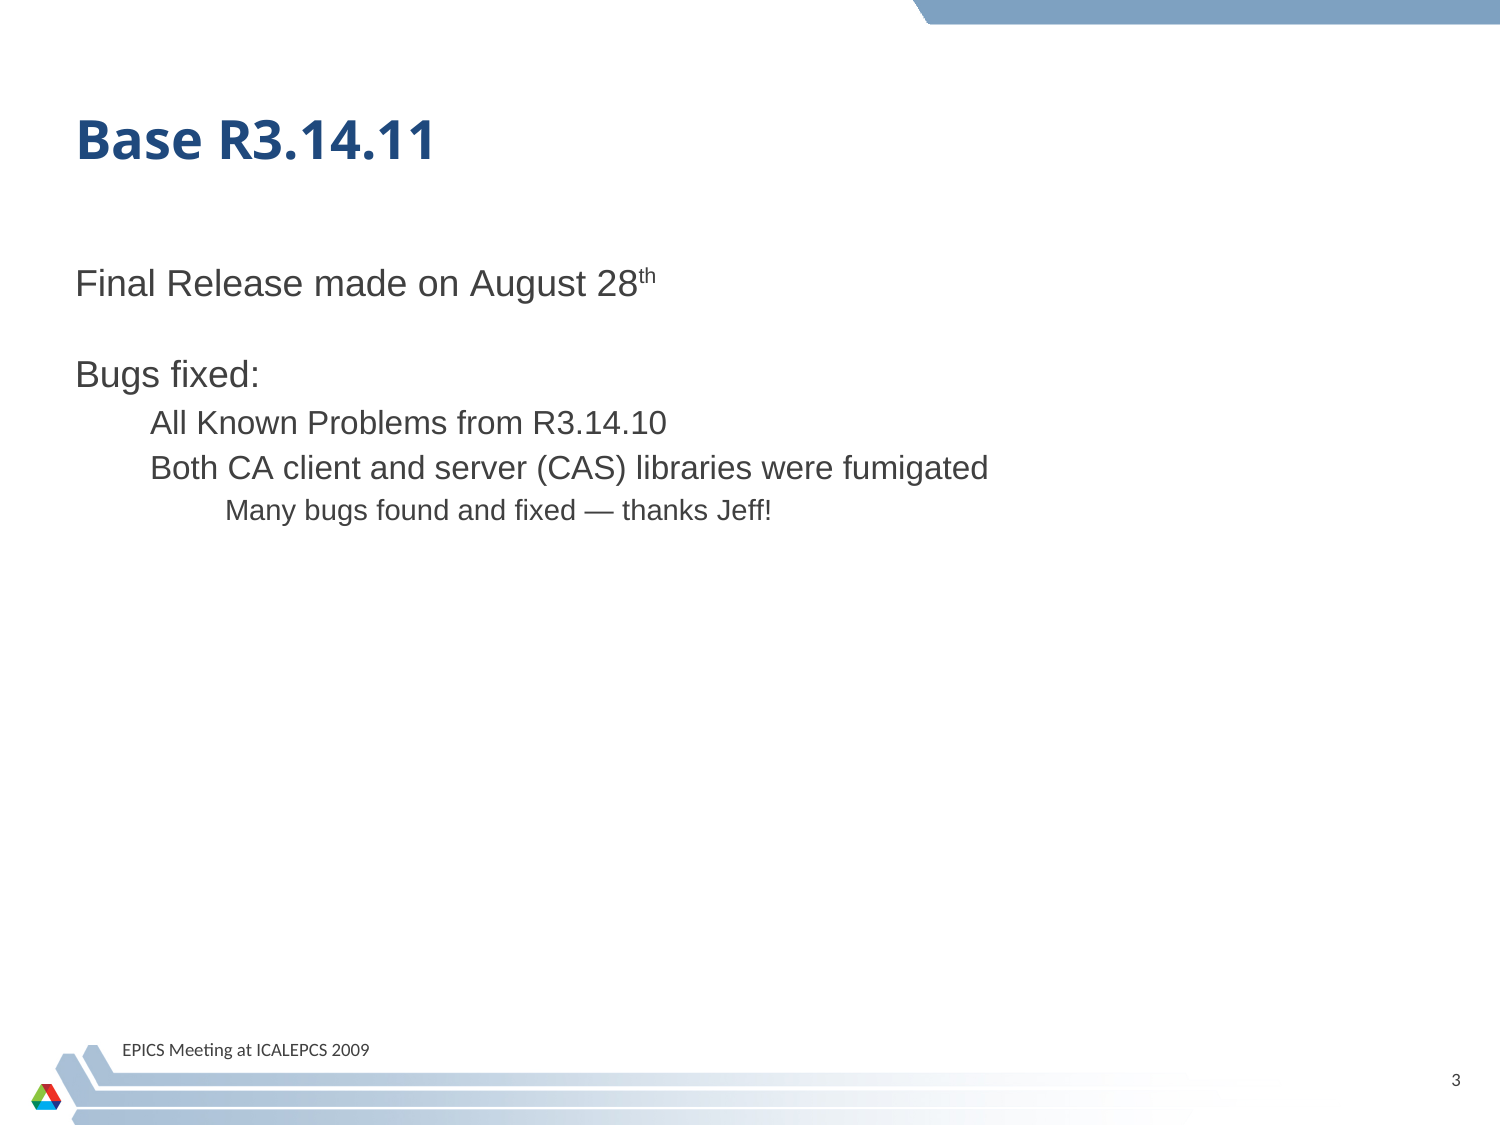

# Base R3.14.11
Final Release made on August 28th
Bugs fixed:
All Known Problems from R3.14.10
Both CA client and server (CAS) libraries were fumigated
Many bugs found and fixed — thanks Jeff!
EPICS Meeting at ICALEPCS 2009
3